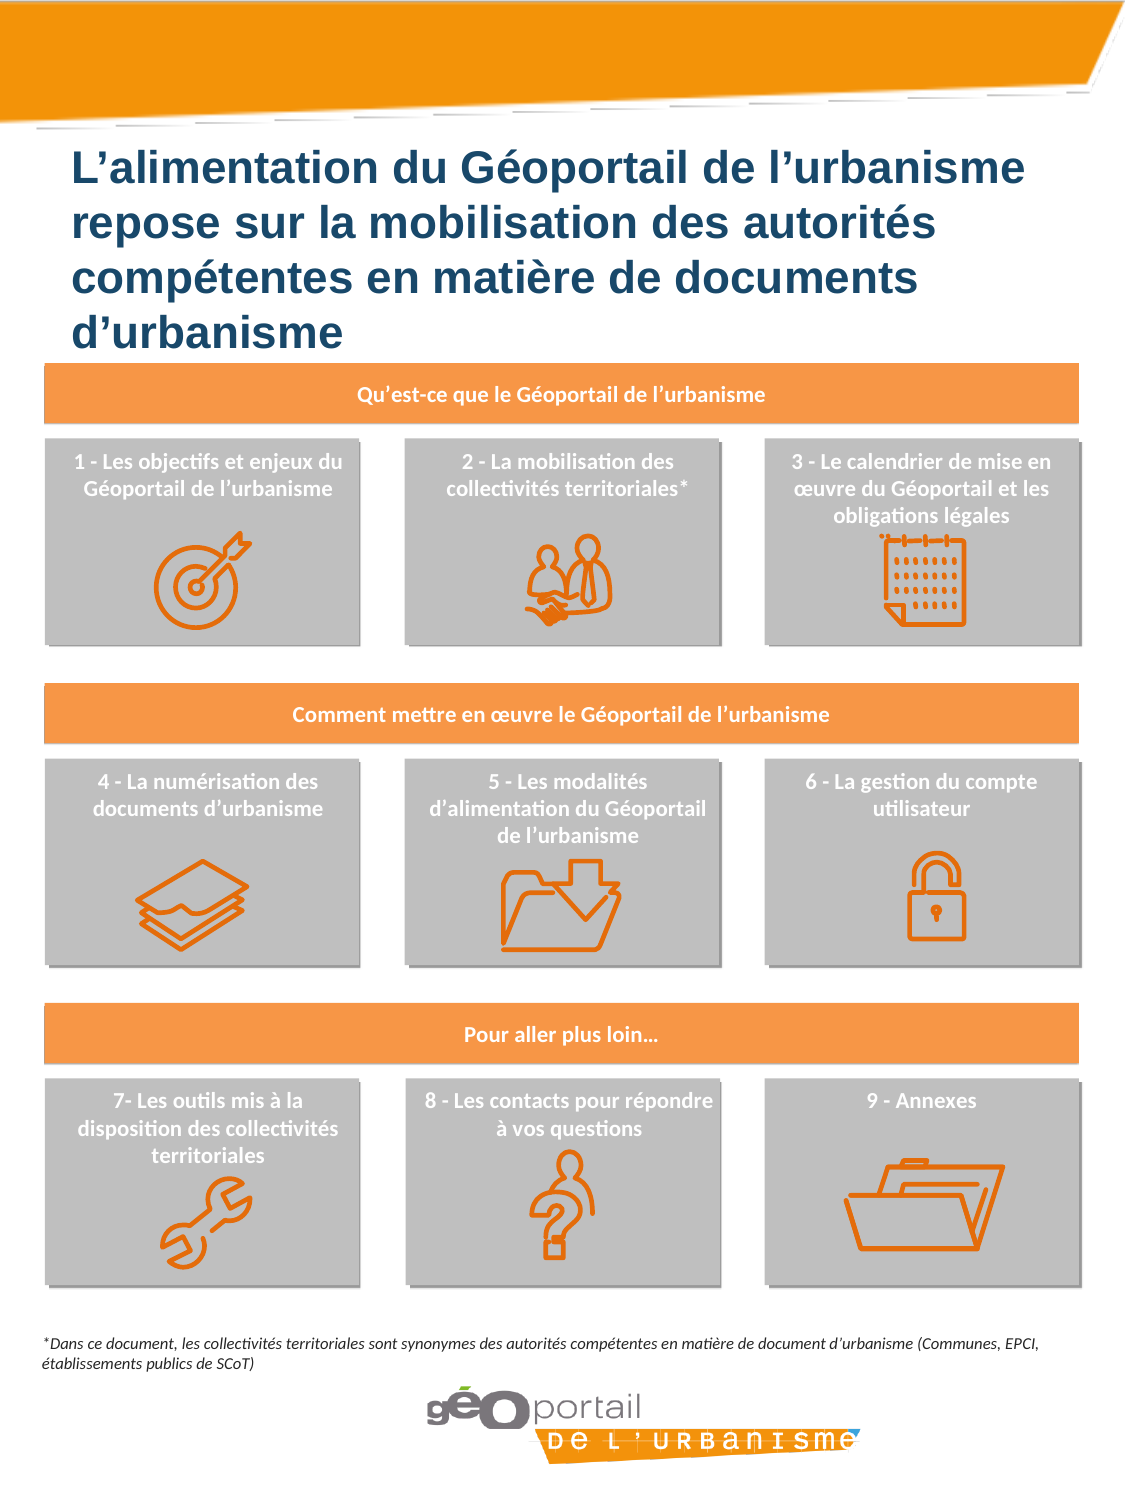

# L’alimentation du Géoportail de l’urbanisme repose sur la mobilisation des autorités compétentes en matière de documents d’urbanisme
Qu’est-ce que le Géoportail de l’urbanisme
1 - Les objectifs et enjeux du Géoportail de l’urbanisme
2 - La mobilisation des collectivités territoriales*
3 - Le calendrier de mise en œuvre du Géoportail et les obligations légales
Comment mettre en œuvre le Géoportail de l’urbanisme
4 - La numérisation des documents d’urbanisme
5 - Les modalités d’alimentation du Géoportail de l’urbanisme
6 - La gestion du compte utilisateur
Pour aller plus loin…
7- Les outils mis à la disposition des collectivités territoriales
8 - Les contacts pour répondre à vos questions
9 - Annexes
*Dans ce document, les collectivités territoriales sont synonymes des autorités compétentes en matière de document d’urbanisme (Communes, EPCI, établissements publics de SCoT)